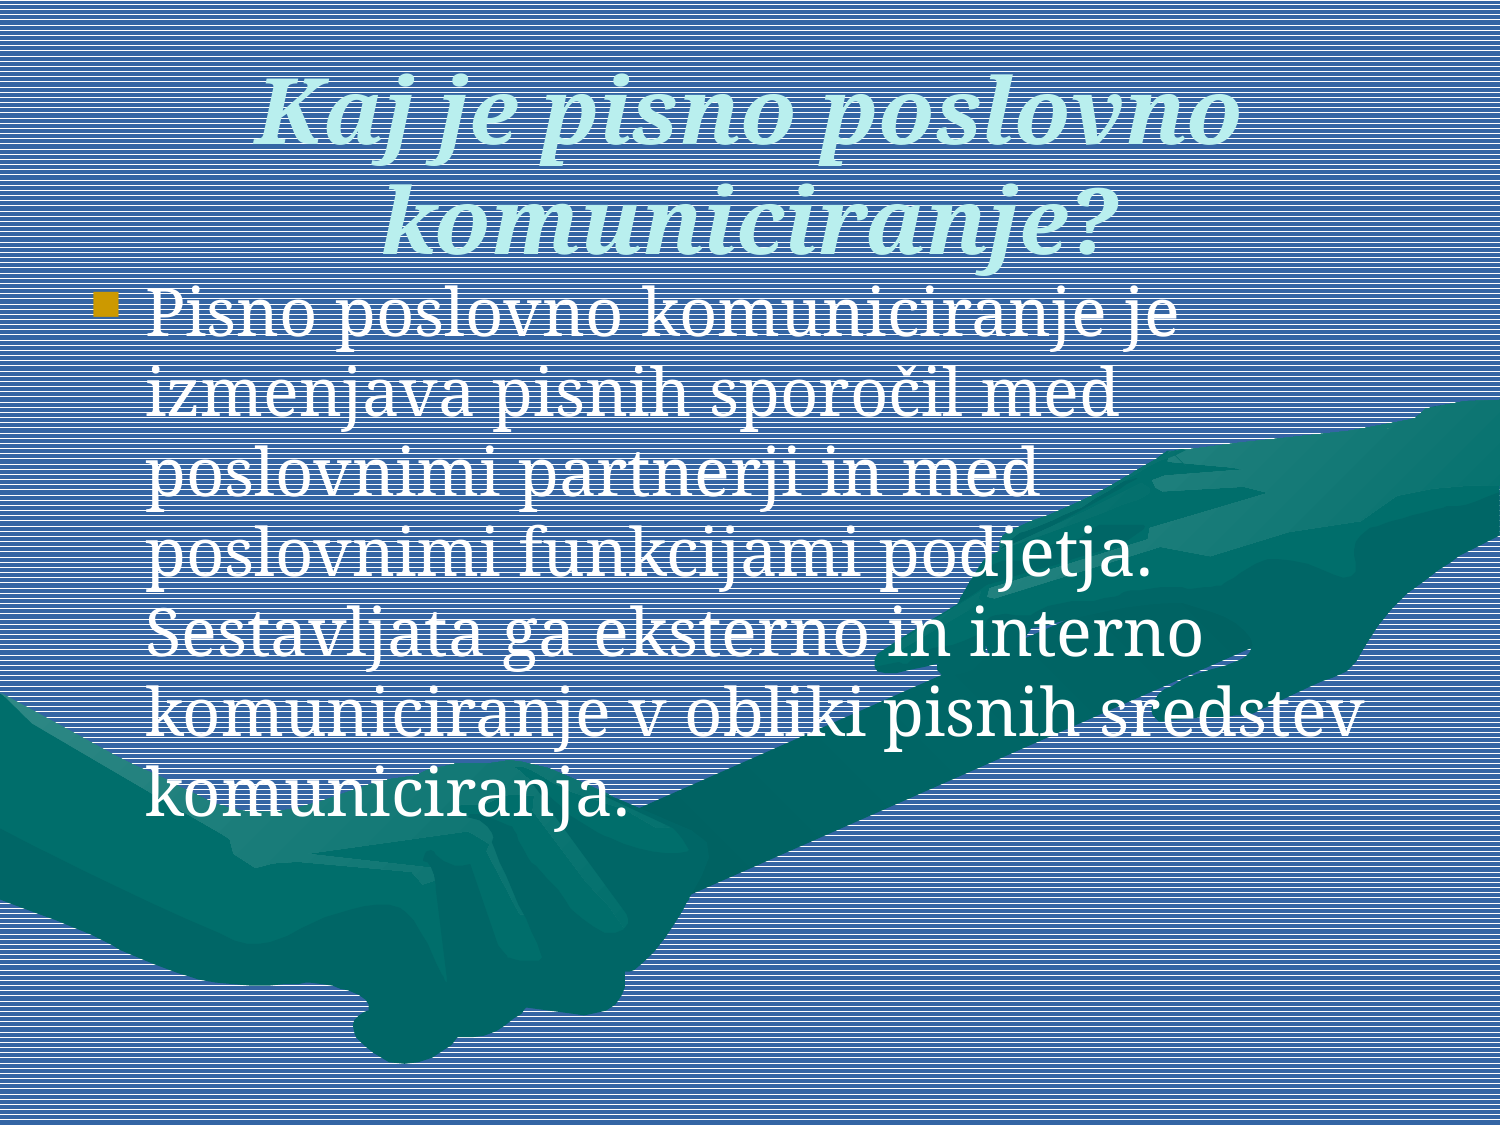

# Kaj je pisno poslovno komuniciranje?
Pisno poslovno komuniciranje je izmenjava pisnih sporočil med poslovnimi partnerji in med poslovnimi funkcijami podjetja. Sestavljata ga eksterno in interno komuniciranje v obliki pisnih sredstev komuniciranja.